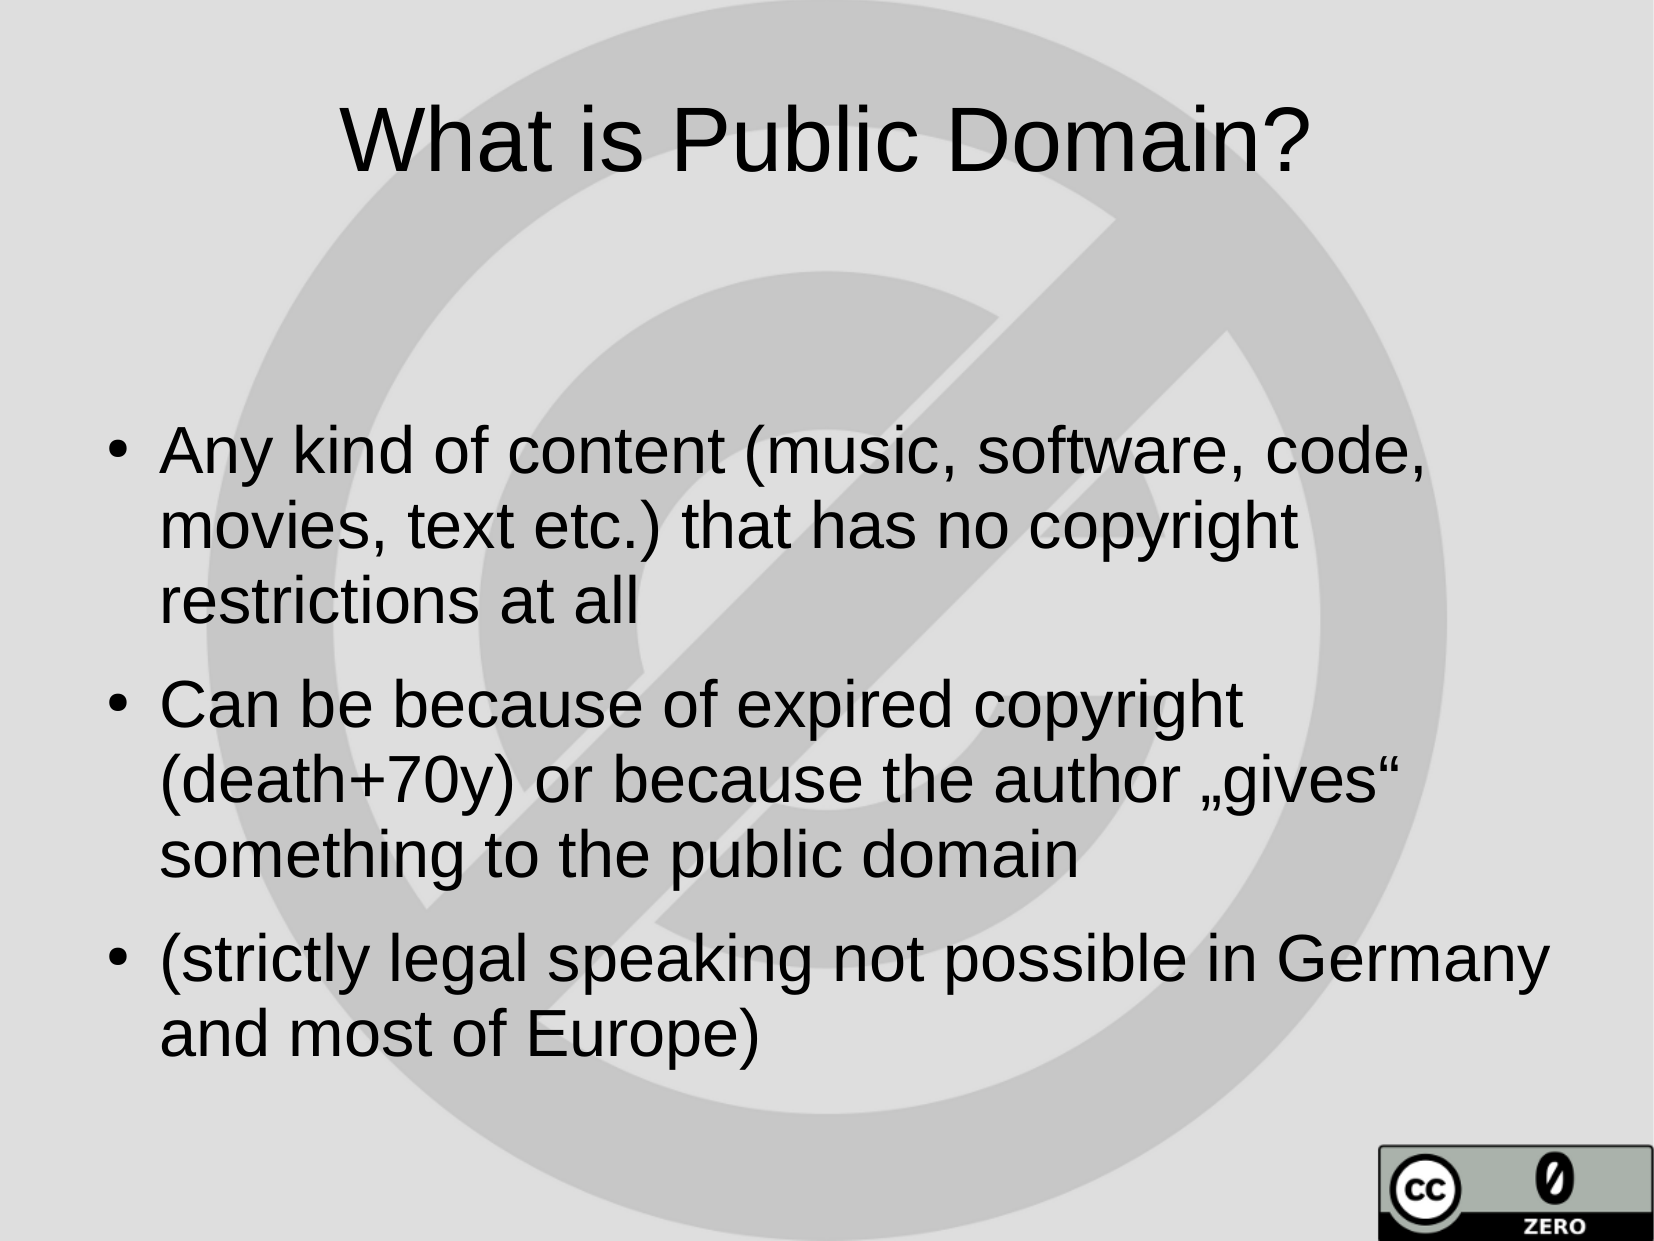

# What is Public Domain?
Any kind of content (music, software, code, movies, text etc.) that has no copyright restrictions at all
Can be because of expired copyright (death+70y) or because the author „gives“ something to the public domain
(strictly legal speaking not possible in Germany and most of Europe)